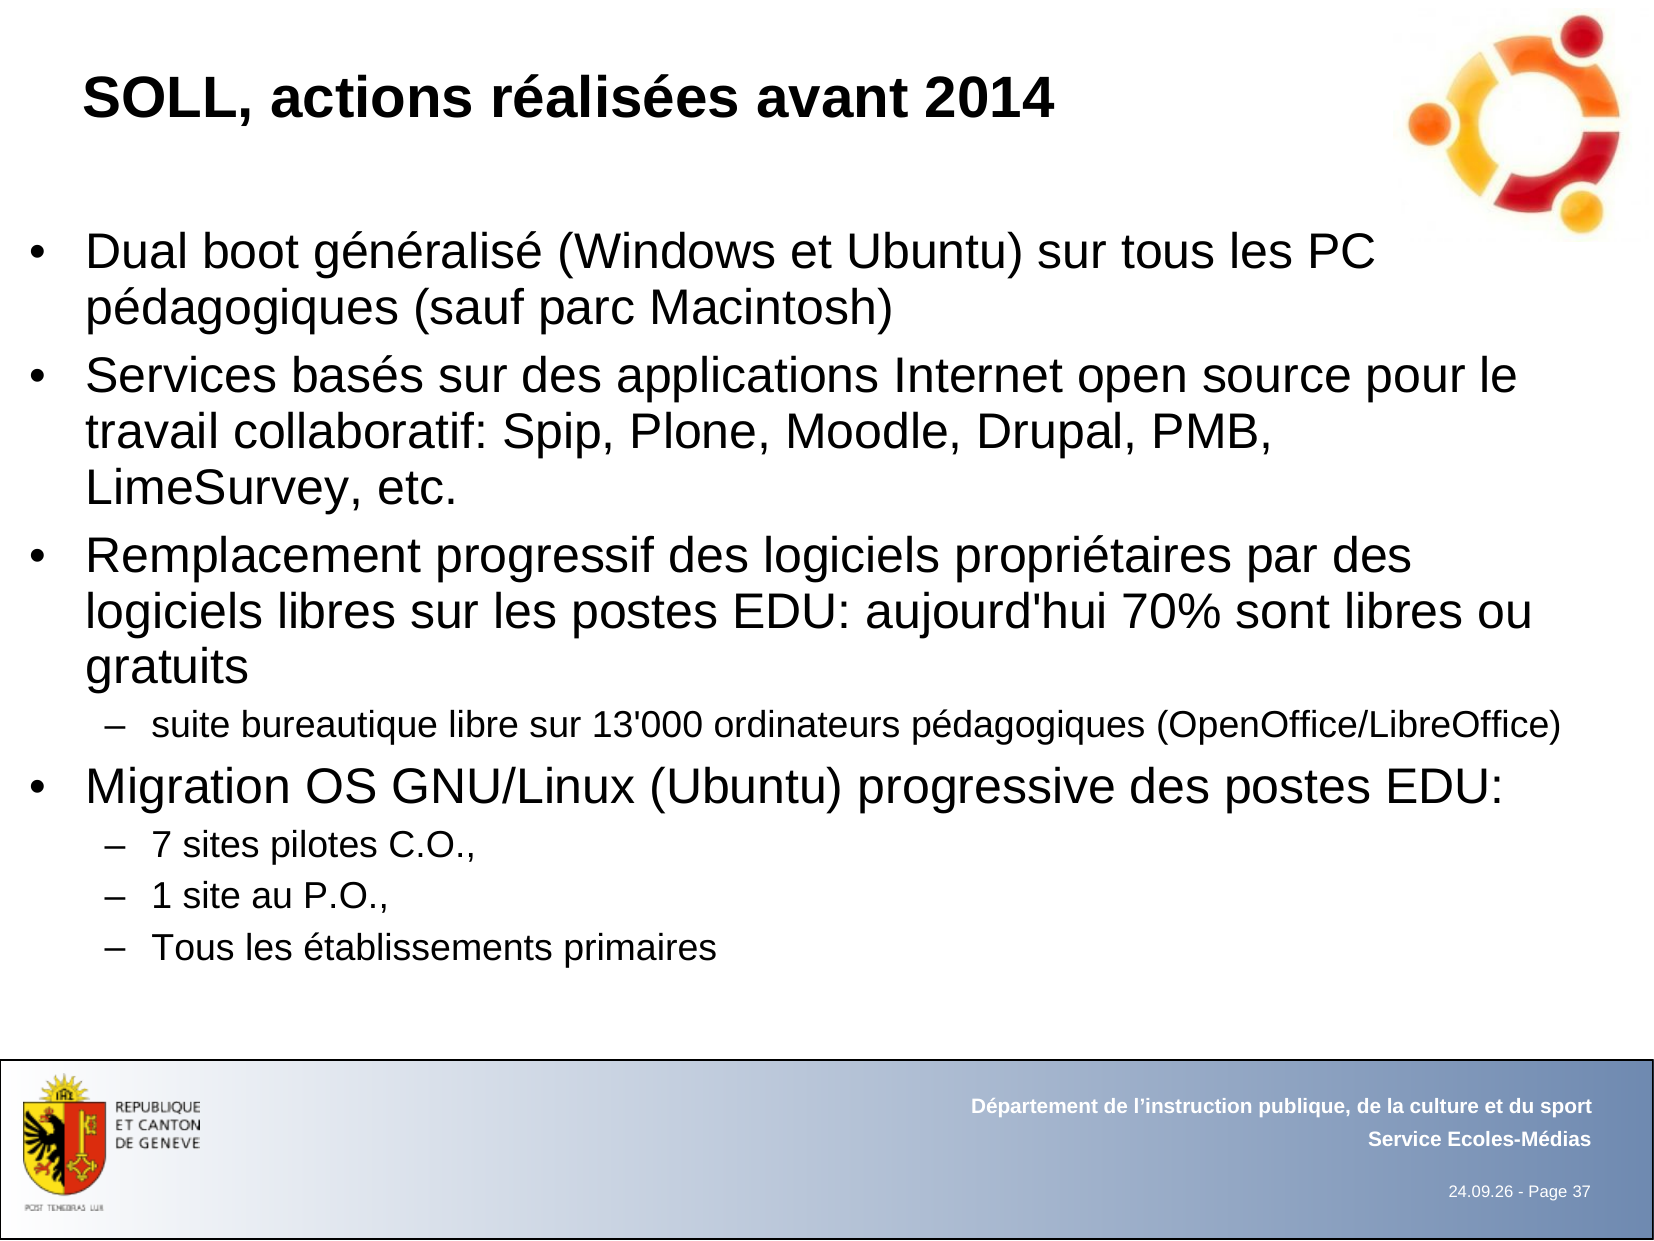

# SOLL, actions réalisées avant 2014
Dual boot généralisé (Windows et Ubuntu) sur tous les PC pédagogiques (sauf parc Macintosh)
Services basés sur des applications Internet open source pour le travail collaboratif: Spip, Plone, Moodle, Drupal, PMB, LimeSurvey, etc.
Remplacement progressif des logiciels propriétaires par des logiciels libres sur les postes EDU: aujourd'hui 70% sont libres ou gratuits
suite bureautique libre sur 13'000 ordinateurs pédagogiques (OpenOffice/LibreOffice)
Migration OS GNU/Linux (Ubuntu) progressive des postes EDU:
7 sites pilotes C.O.,
1 site au P.O.,
Tous les établissements primaires
Département
Nom du service ou office